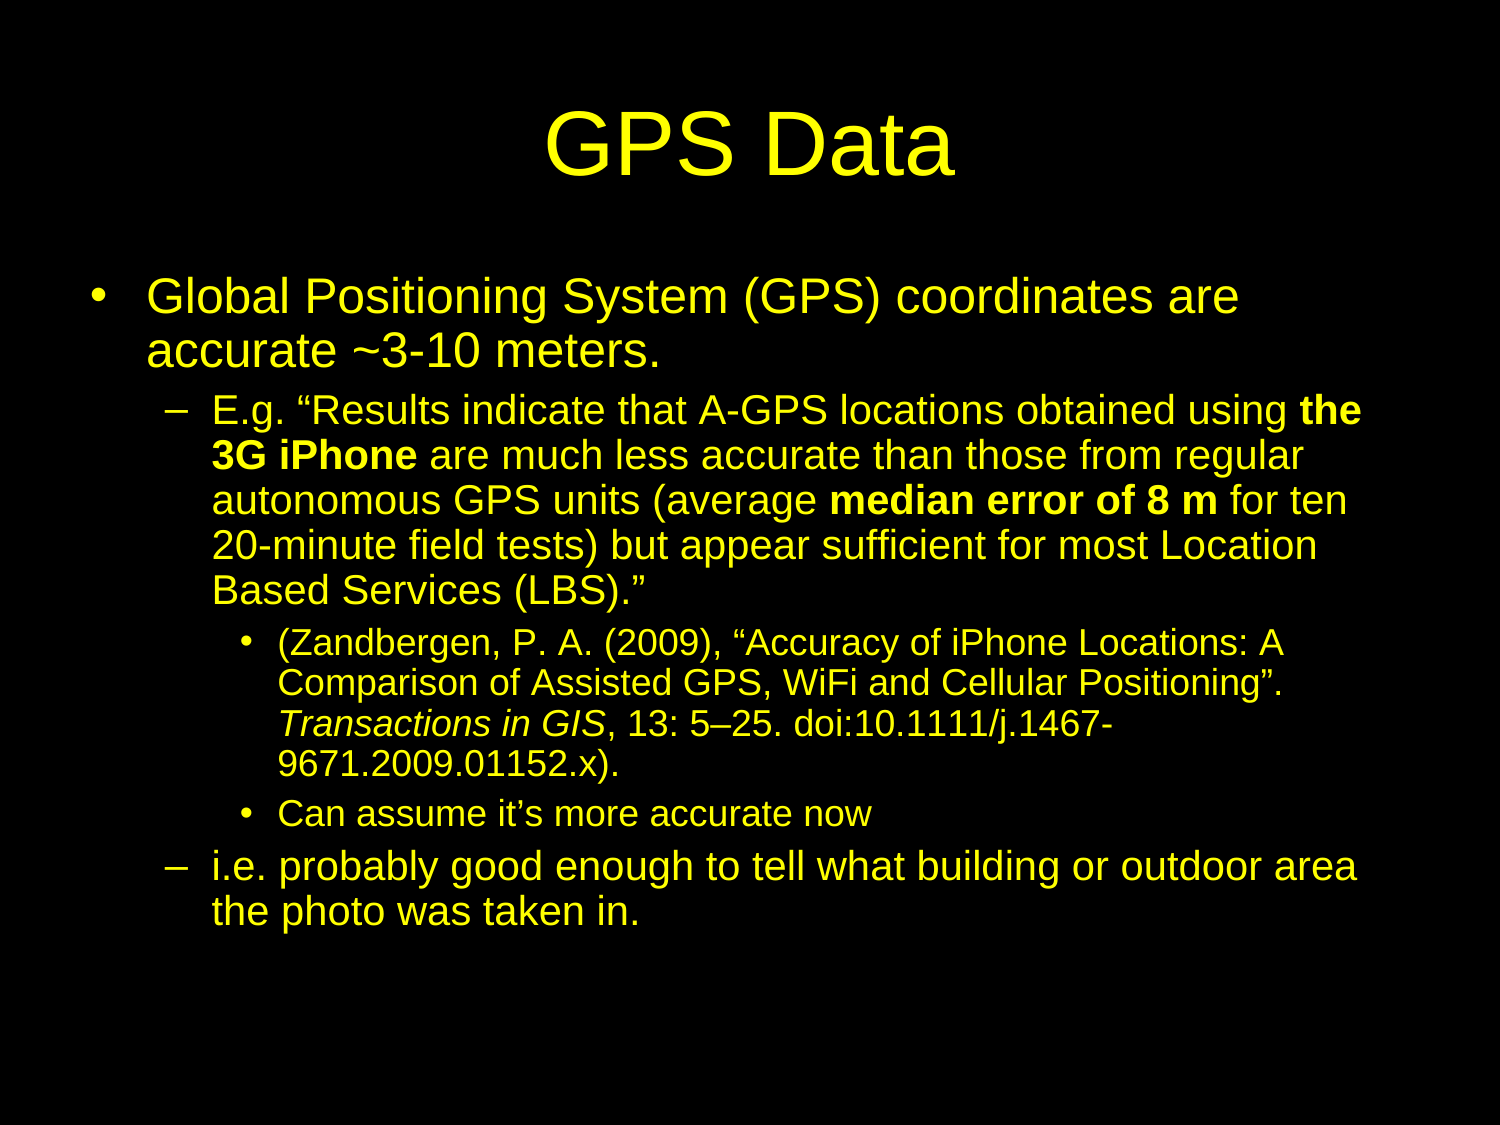

# GPS Data
Global Positioning System (GPS) coordinates are accurate ~3-10 meters.
E.g. “Results indicate that A-GPS locations obtained using the 3G iPhone are much less accurate than those from regular autonomous GPS units (average median error of 8 m for ten 20-minute field tests) but appear sufficient for most Location Based Services (LBS).”
(Zandbergen, P. A. (2009), “Accuracy of iPhone Locations: A Comparison of Assisted GPS, WiFi and Cellular Positioning”. Transactions in GIS, 13: 5–25. doi:10.1111/j.1467-9671.2009.01152.x).
Can assume it’s more accurate now
i.e. probably good enough to tell what building or outdoor area the photo was taken in.